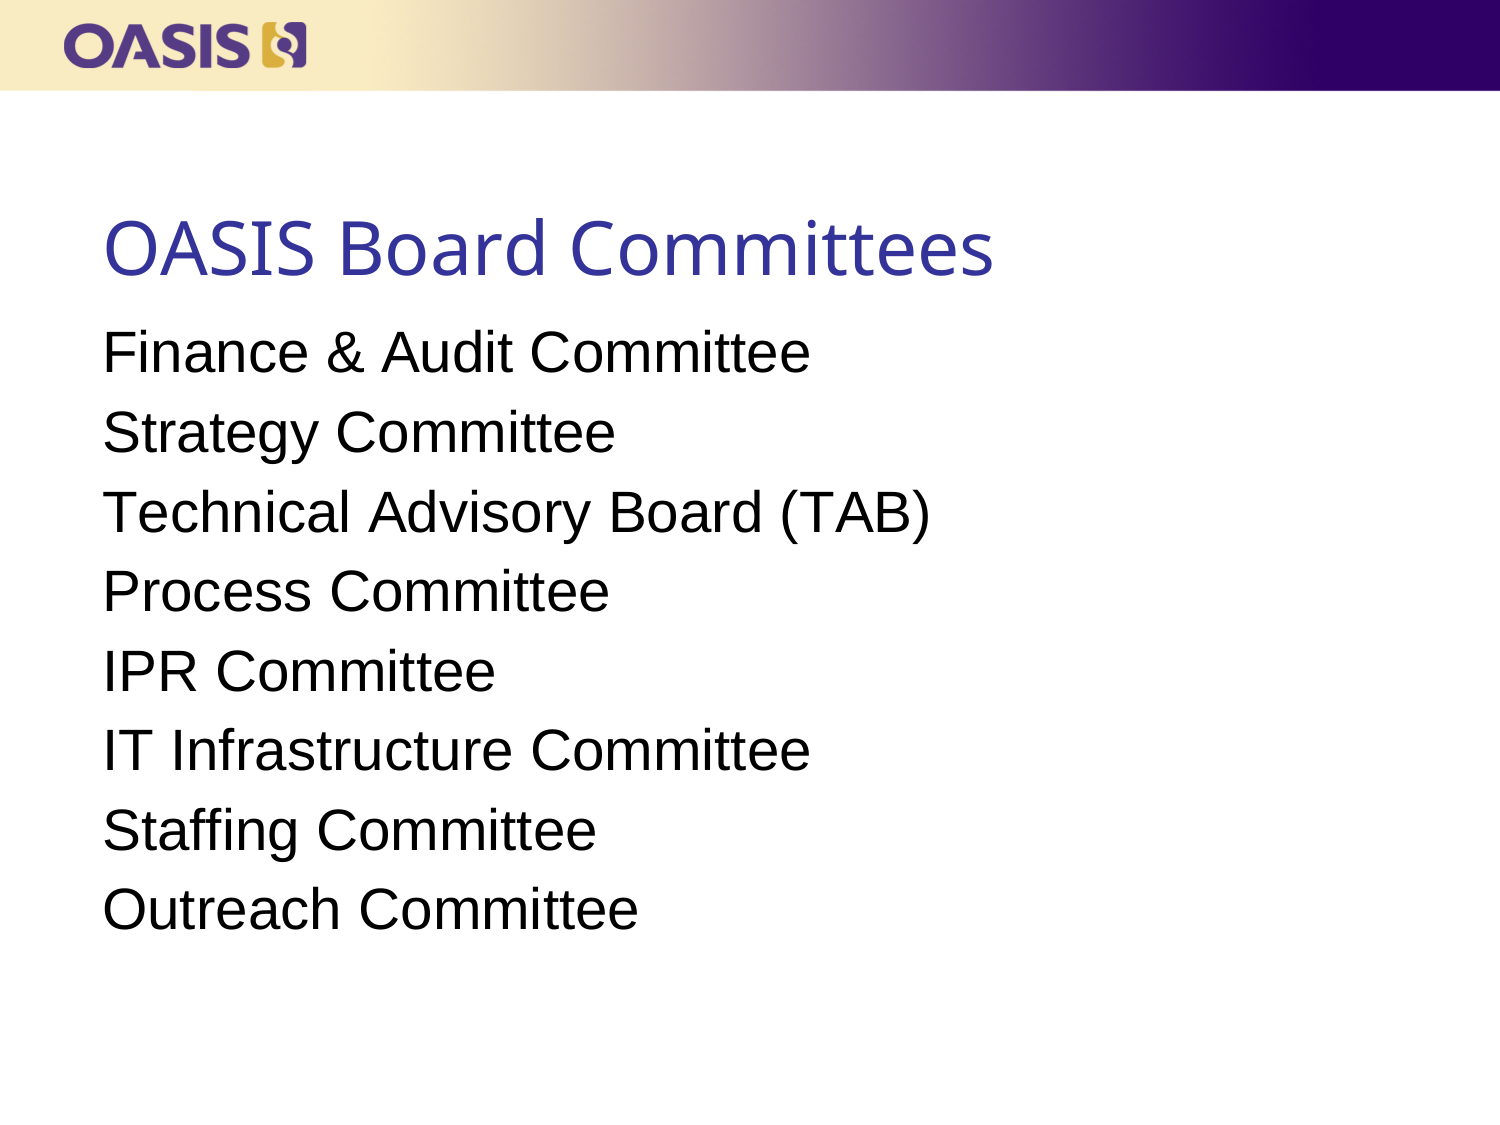

# OASIS Board Committees
Finance & Audit Committee
Strategy Committee
Technical Advisory Board (TAB)
Process Committee
IPR Committee
IT Infrastructure Committee
Staffing Committee
Outreach Committee